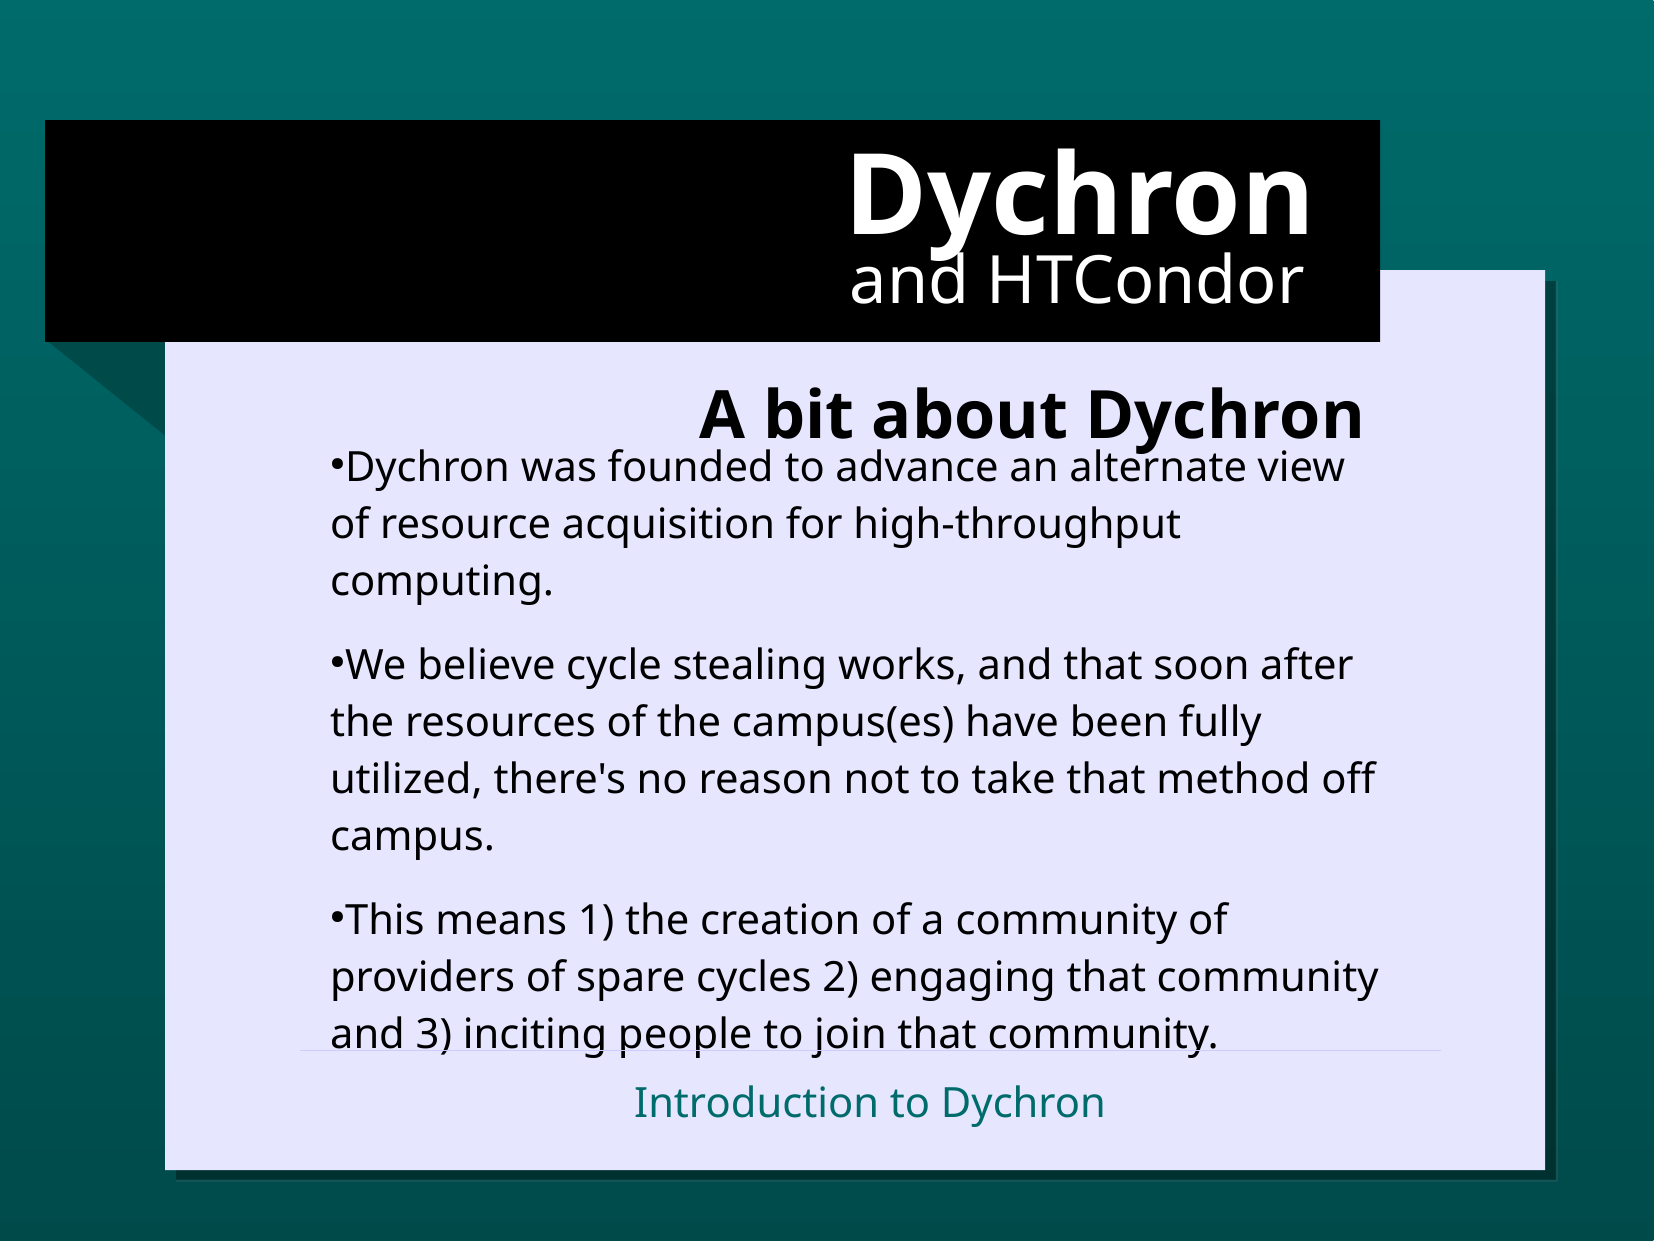

# Dychron
and HTCondor
A bit about Dychron
Dychron was founded to advance an alternate view of resource acquisition for high-throughput computing.
We believe cycle stealing works, and that soon after the resources of the campus(es) have been fully utilized, there's no reason not to take that method off campus.
This means 1) the creation of a community of providers of spare cycles 2) engaging that community and 3) inciting people to join that community.
Introduction to Dychron